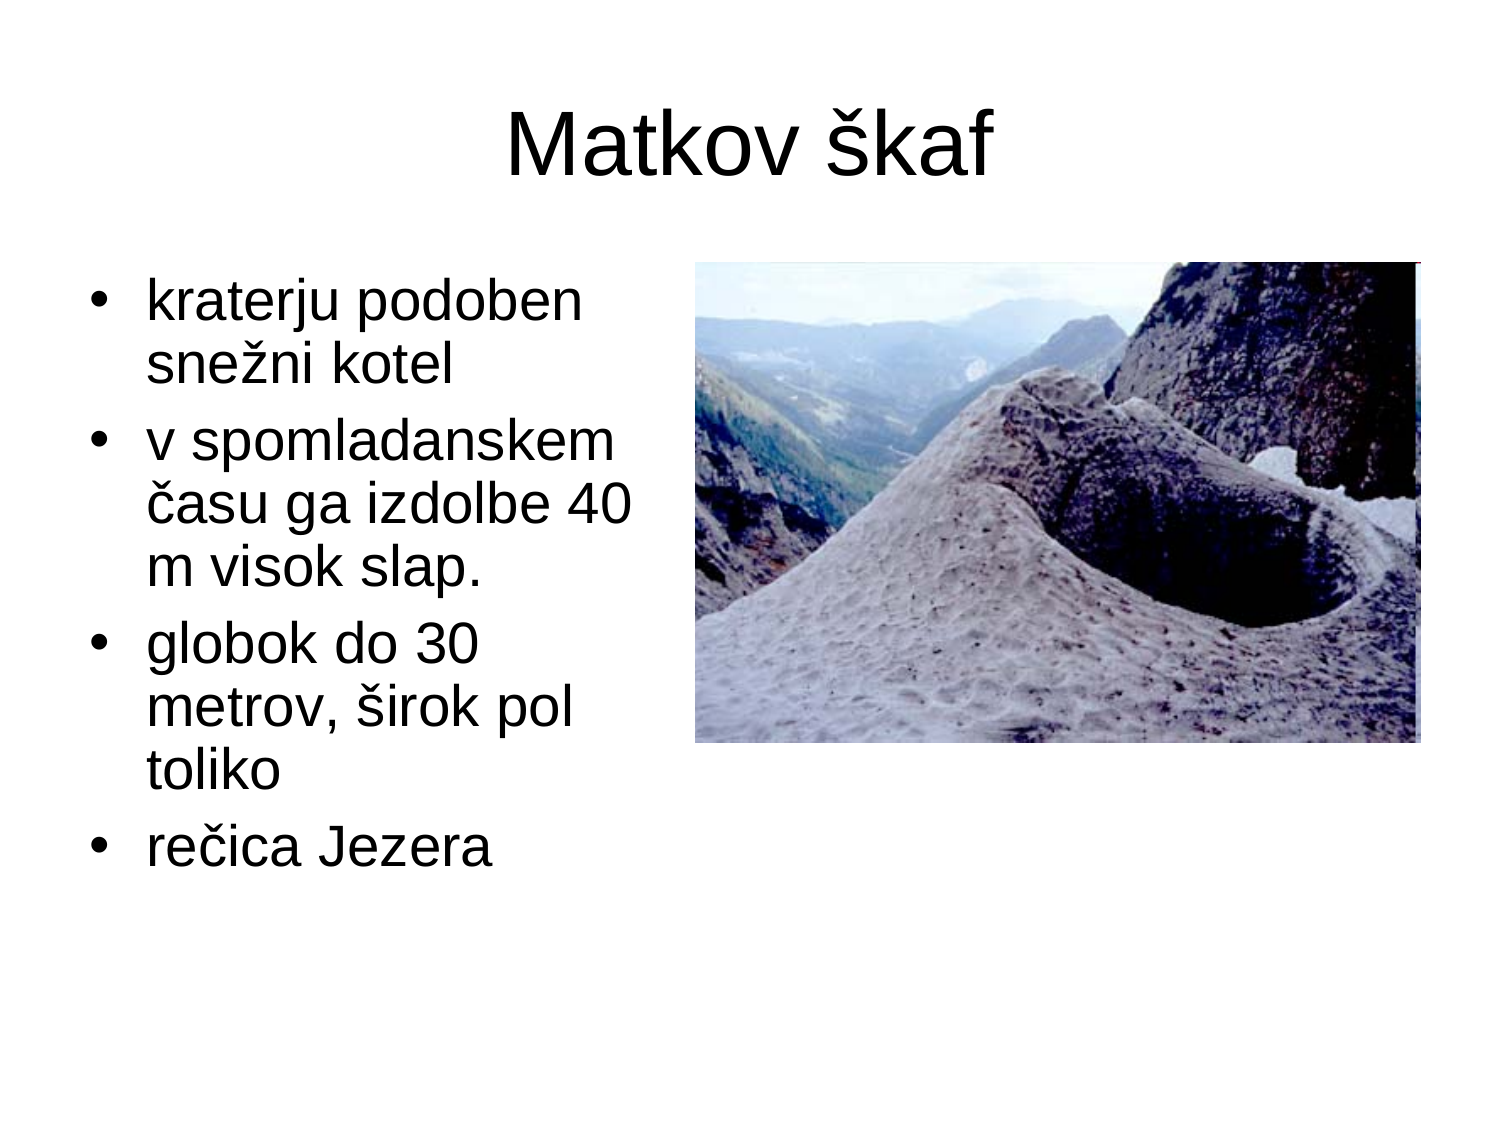

# Matkov škaf
kraterju podoben snežni kotel
v spomladanskem času ga izdolbe 40 m visok slap.
globok do 30 metrov, širok pol toliko
rečica Jezera